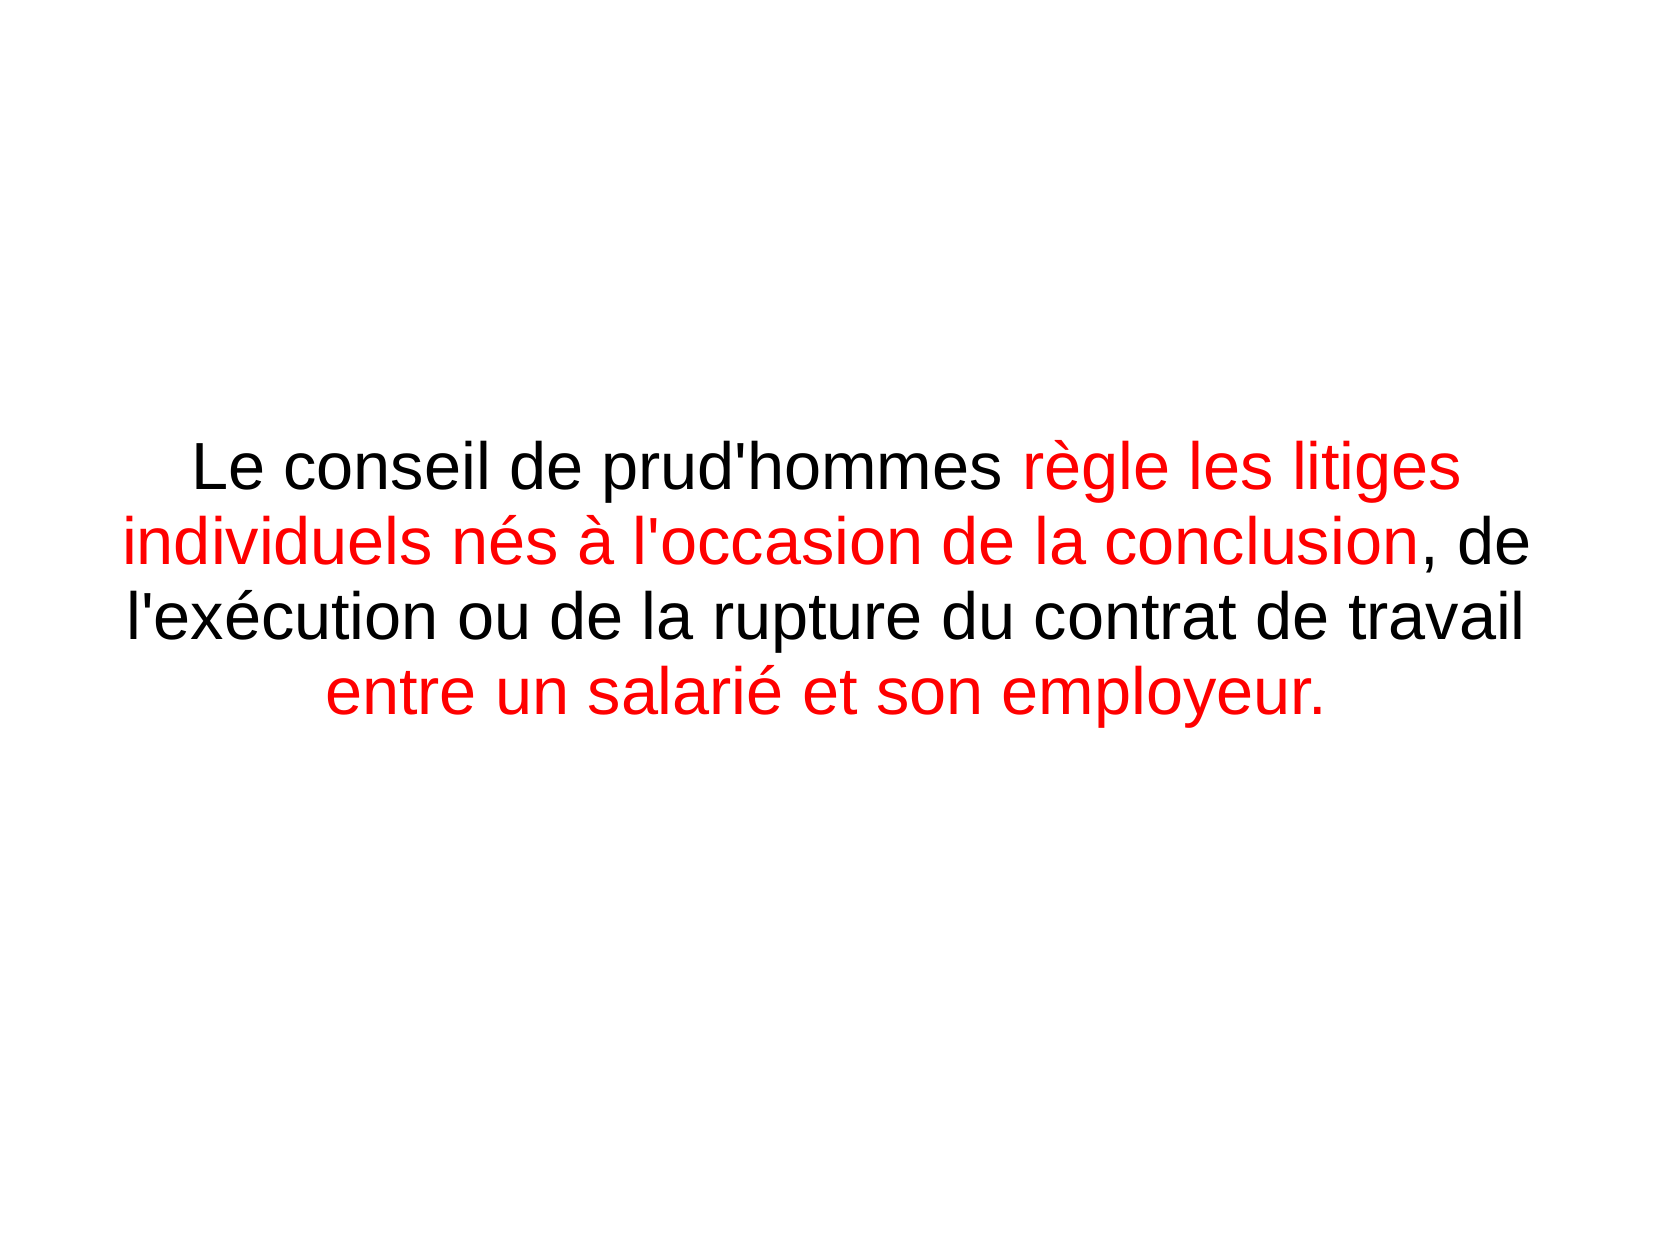

# Le conseil de prud'hommes règle les litiges individuels nés à l'occasion de la conclusion, de l'exécution ou de la rupture du contrat de travail entre un salarié et son employeur.